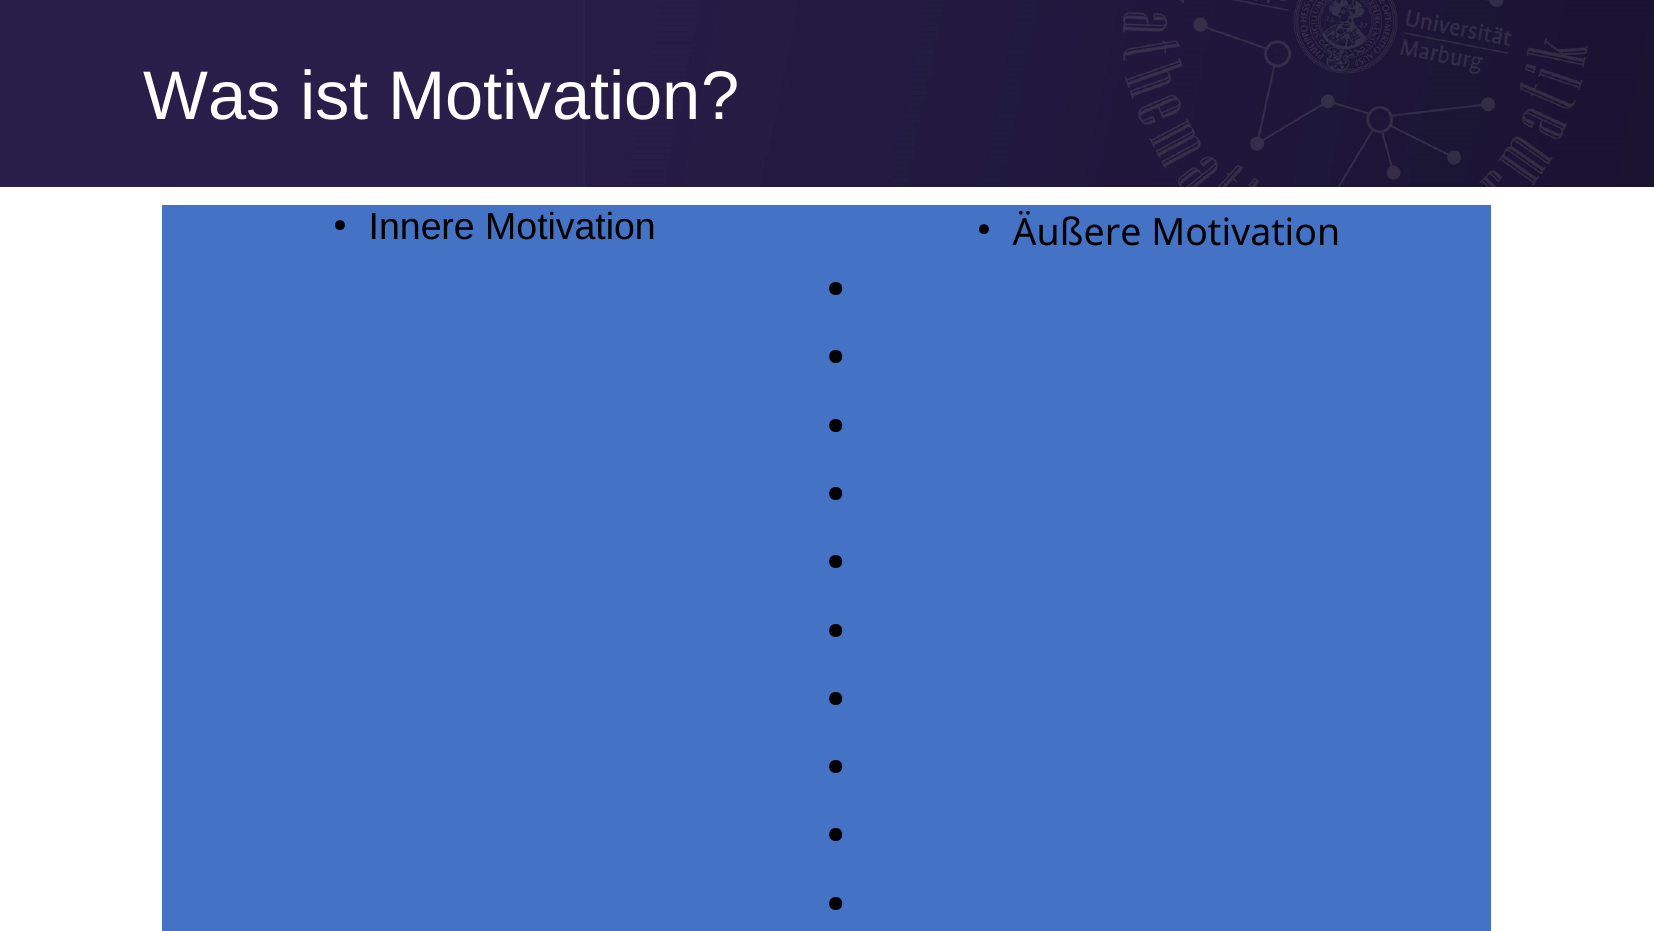

Was ist Motivation?
#
| Innere Motivation | Äußere Motivation |
| --- | --- |
| | |